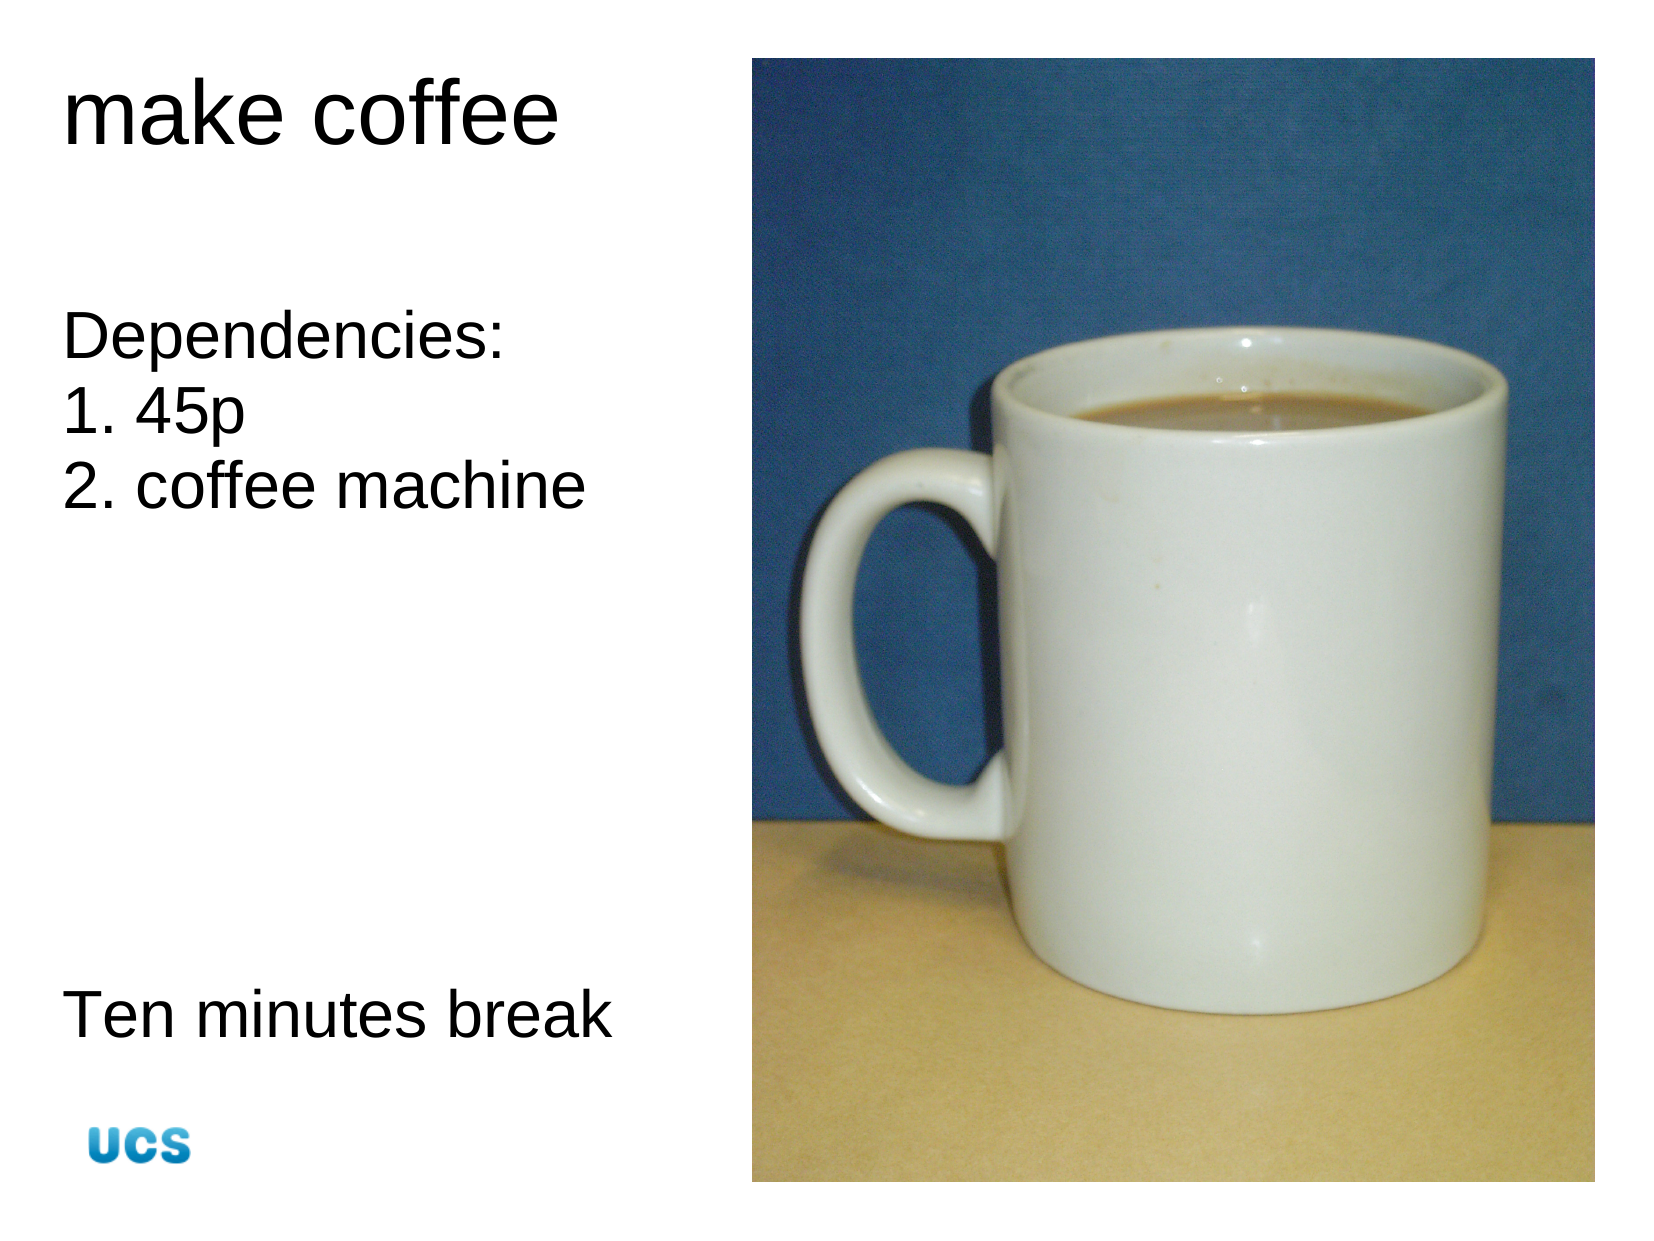

make coffee
Dependencies:
1. 45p
2. coffee machine
Ten minutes break
31